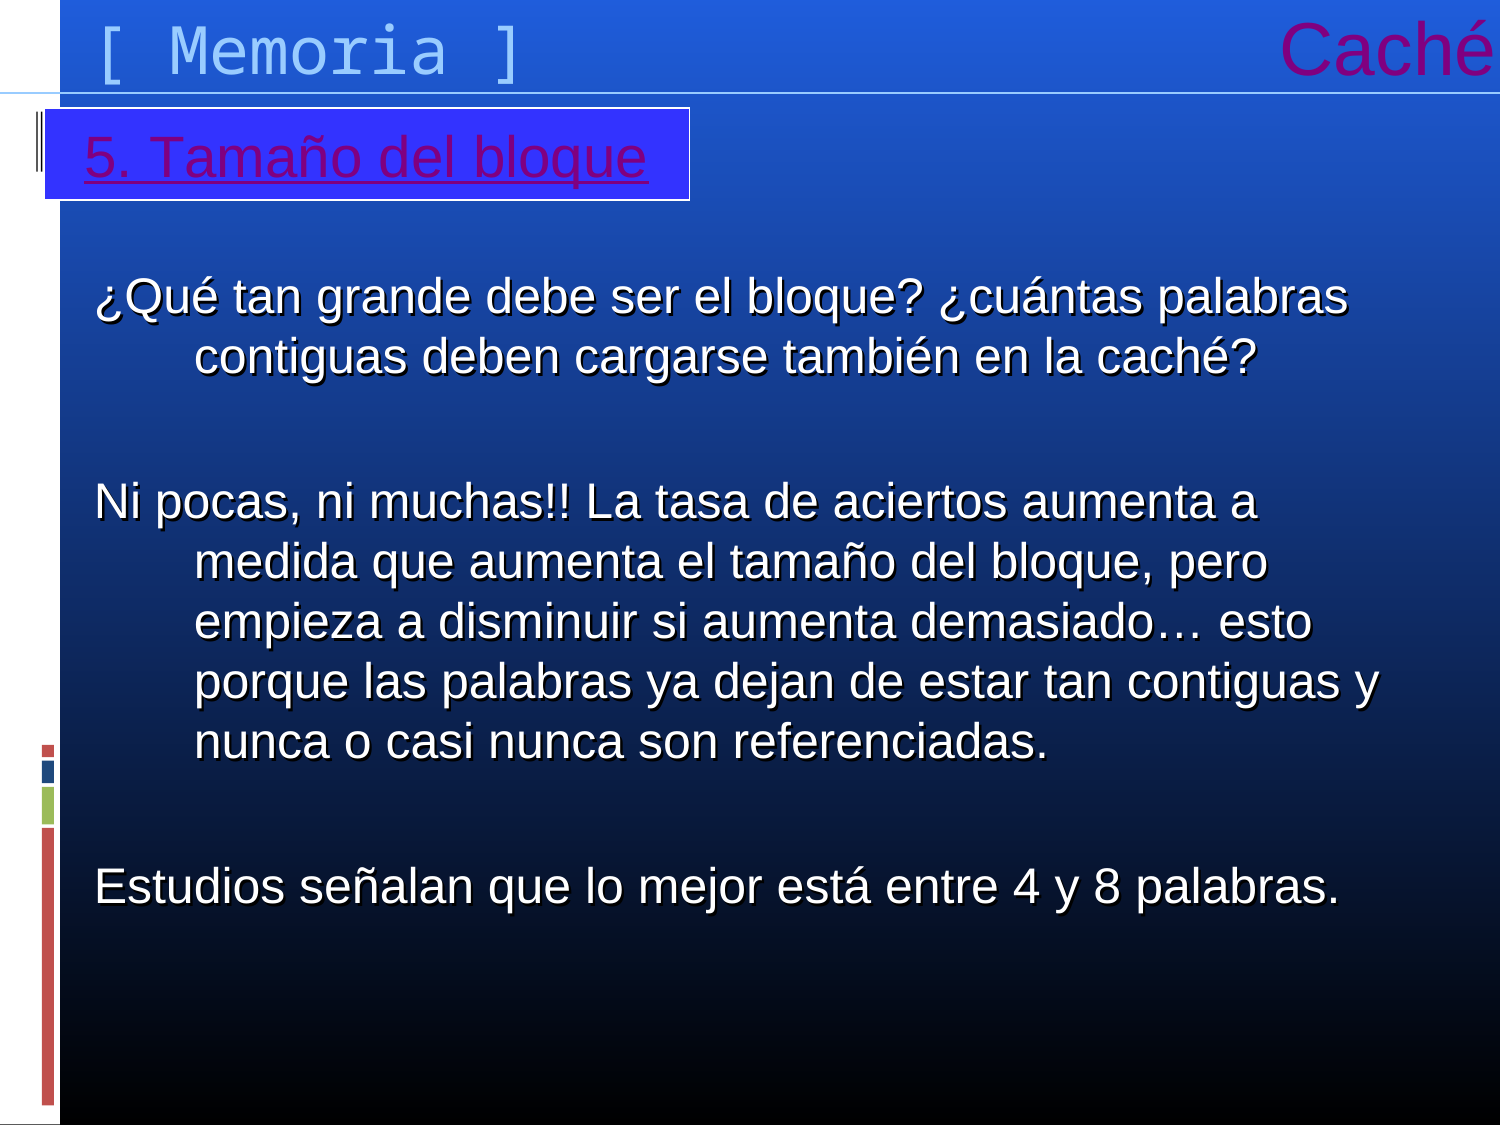

# [ Memoria ]
Caché
5. Tamaño del bloque
¿Qué tan grande debe ser el bloque? ¿cuántas palabras contiguas deben cargarse también en la caché?
Ni pocas, ni muchas!! La tasa de aciertos aumenta a medida que aumenta el tamaño del bloque, pero empieza a disminuir si aumenta demasiado… esto porque las palabras ya dejan de estar tan contiguas y nunca o casi nunca son referenciadas.
Estudios señalan que lo mejor está entre 4 y 8 palabras.